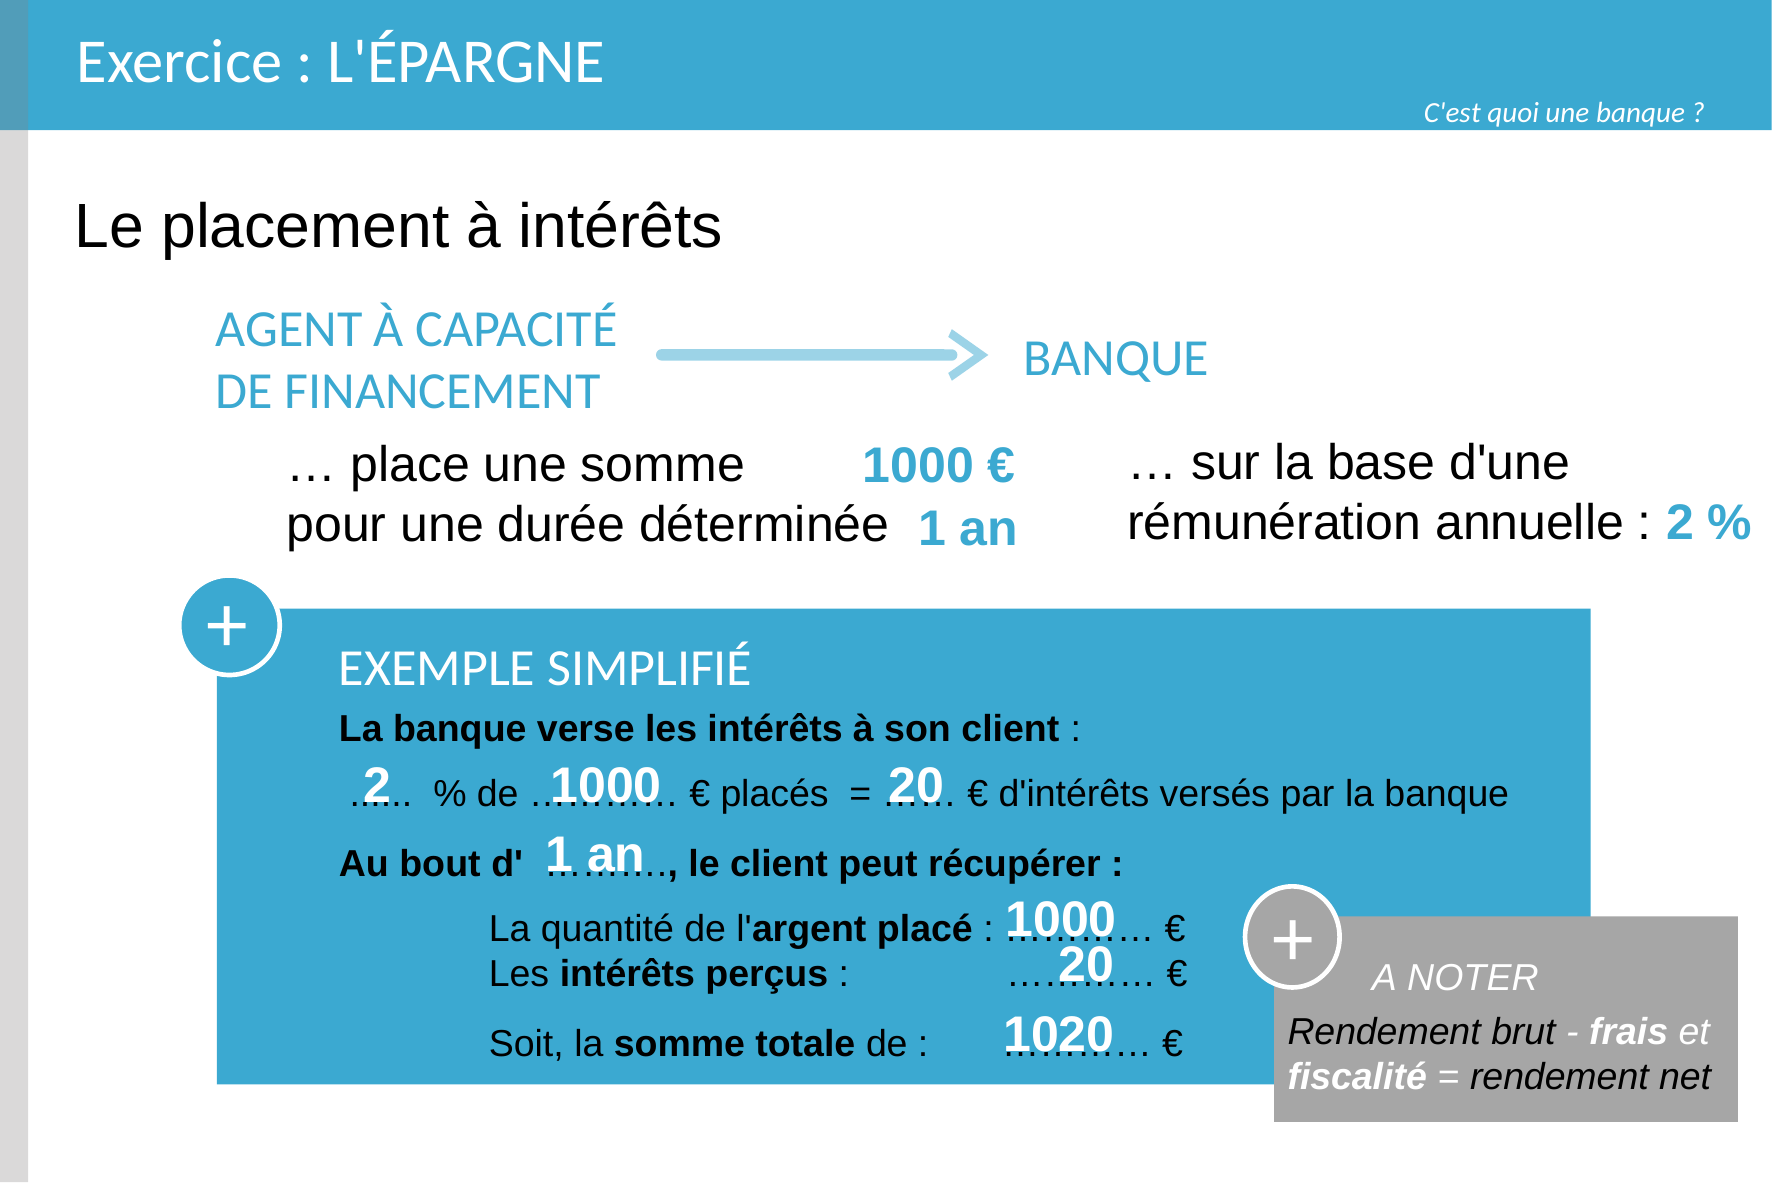

# Exercice : L'ÉPARGNE
Le placement à intérêts
AGENT À CAPACITÉ DE FINANCEMENT
BANQUE
1000 €
… sur la base d'une rémunération annuelle : 2 %
… place une somme
pour une durée déterminée
1 an
+
EXEMPLE SIMPLIFIÉ
La banque verse les intérêts à son client :
 ...... % de ………… € placés = …… € d'intérêts versés par la banque
Au bout d' ………., le client peut récupérer :
La quantité de l'argent placé : ………… €
Les intérêts perçus : ………… €
Soit, la somme totale de : ………… €
2
1000
20
1 an
1000
+
	A NOTER
Rendement brut - frais et fiscalité = rendement net
20
1020